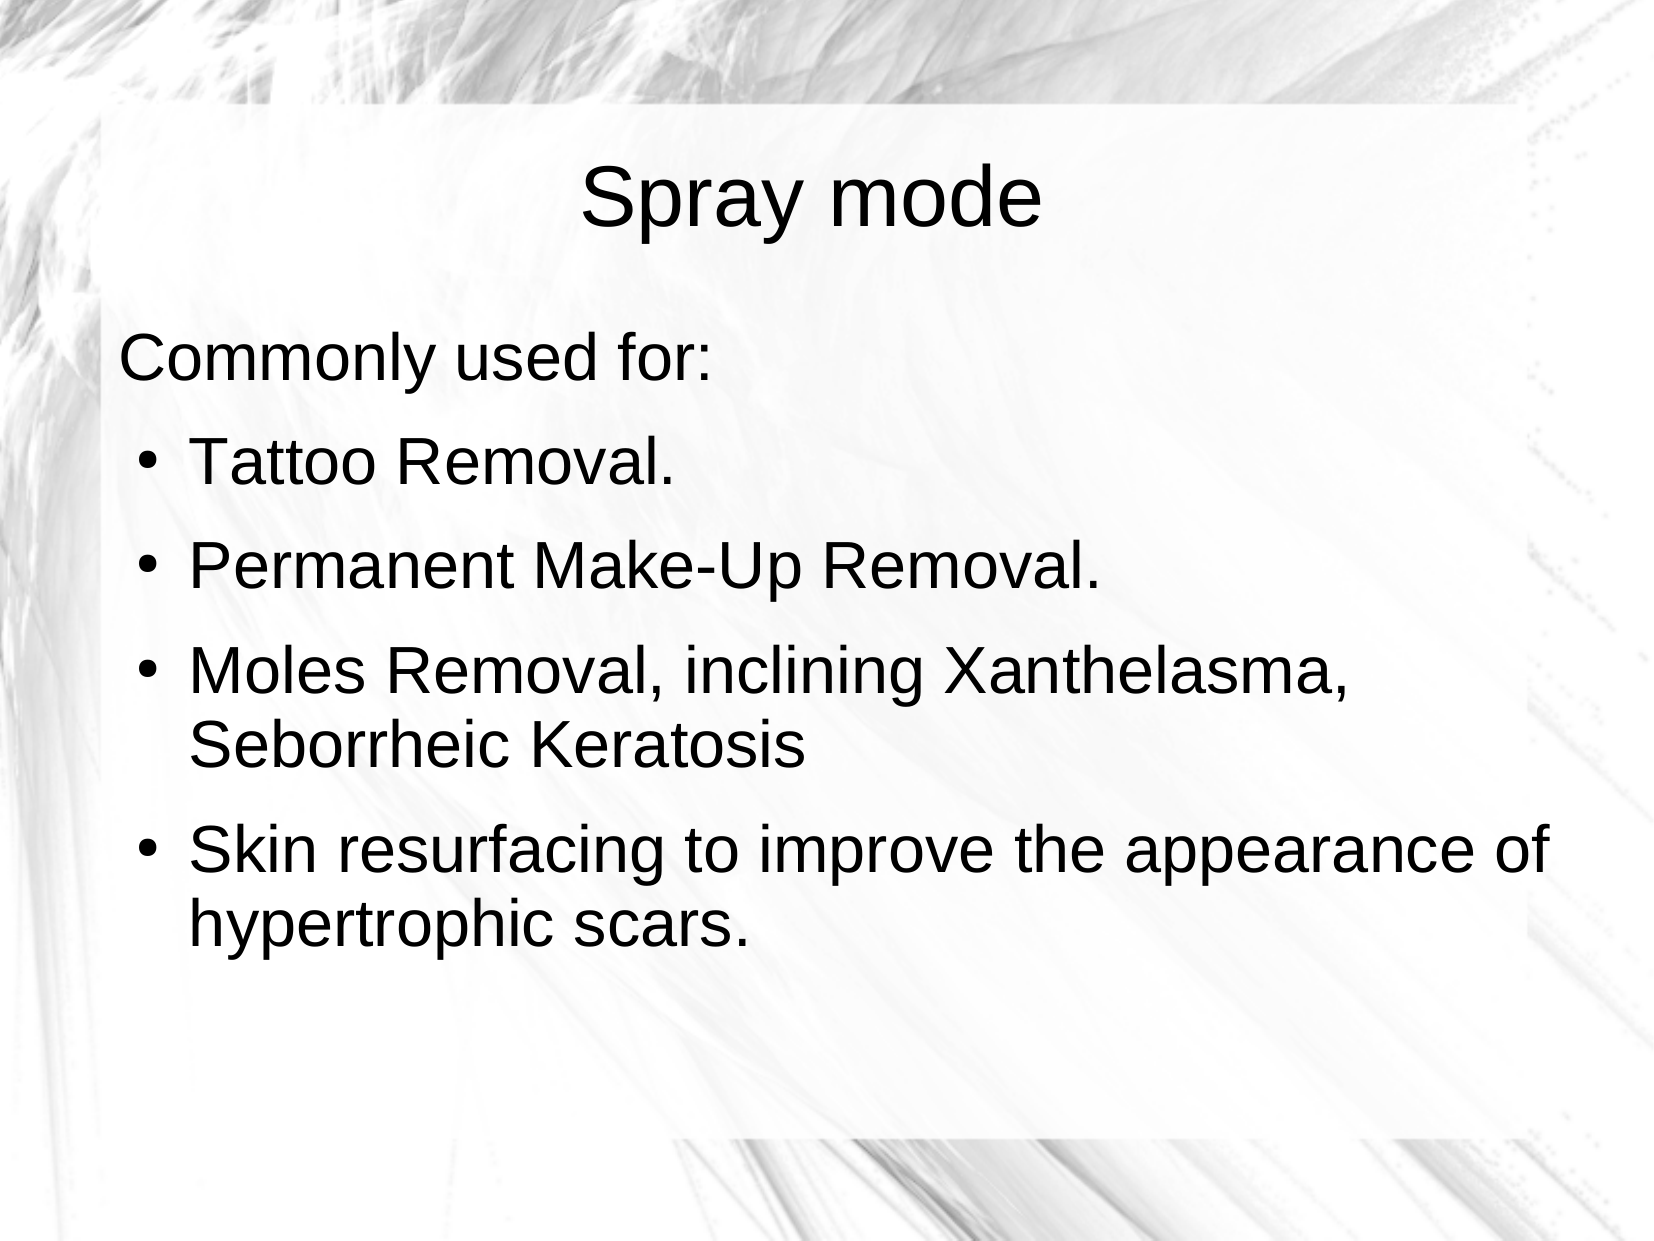

# Spray mode
Commonly used for:
Tattoo Removal.
Permanent Make-Up Removal.
Moles Removal, inclining Xanthelasma, Seborrheic Keratosis
Skin resurfacing to improve the appearance of hypertrophic scars.